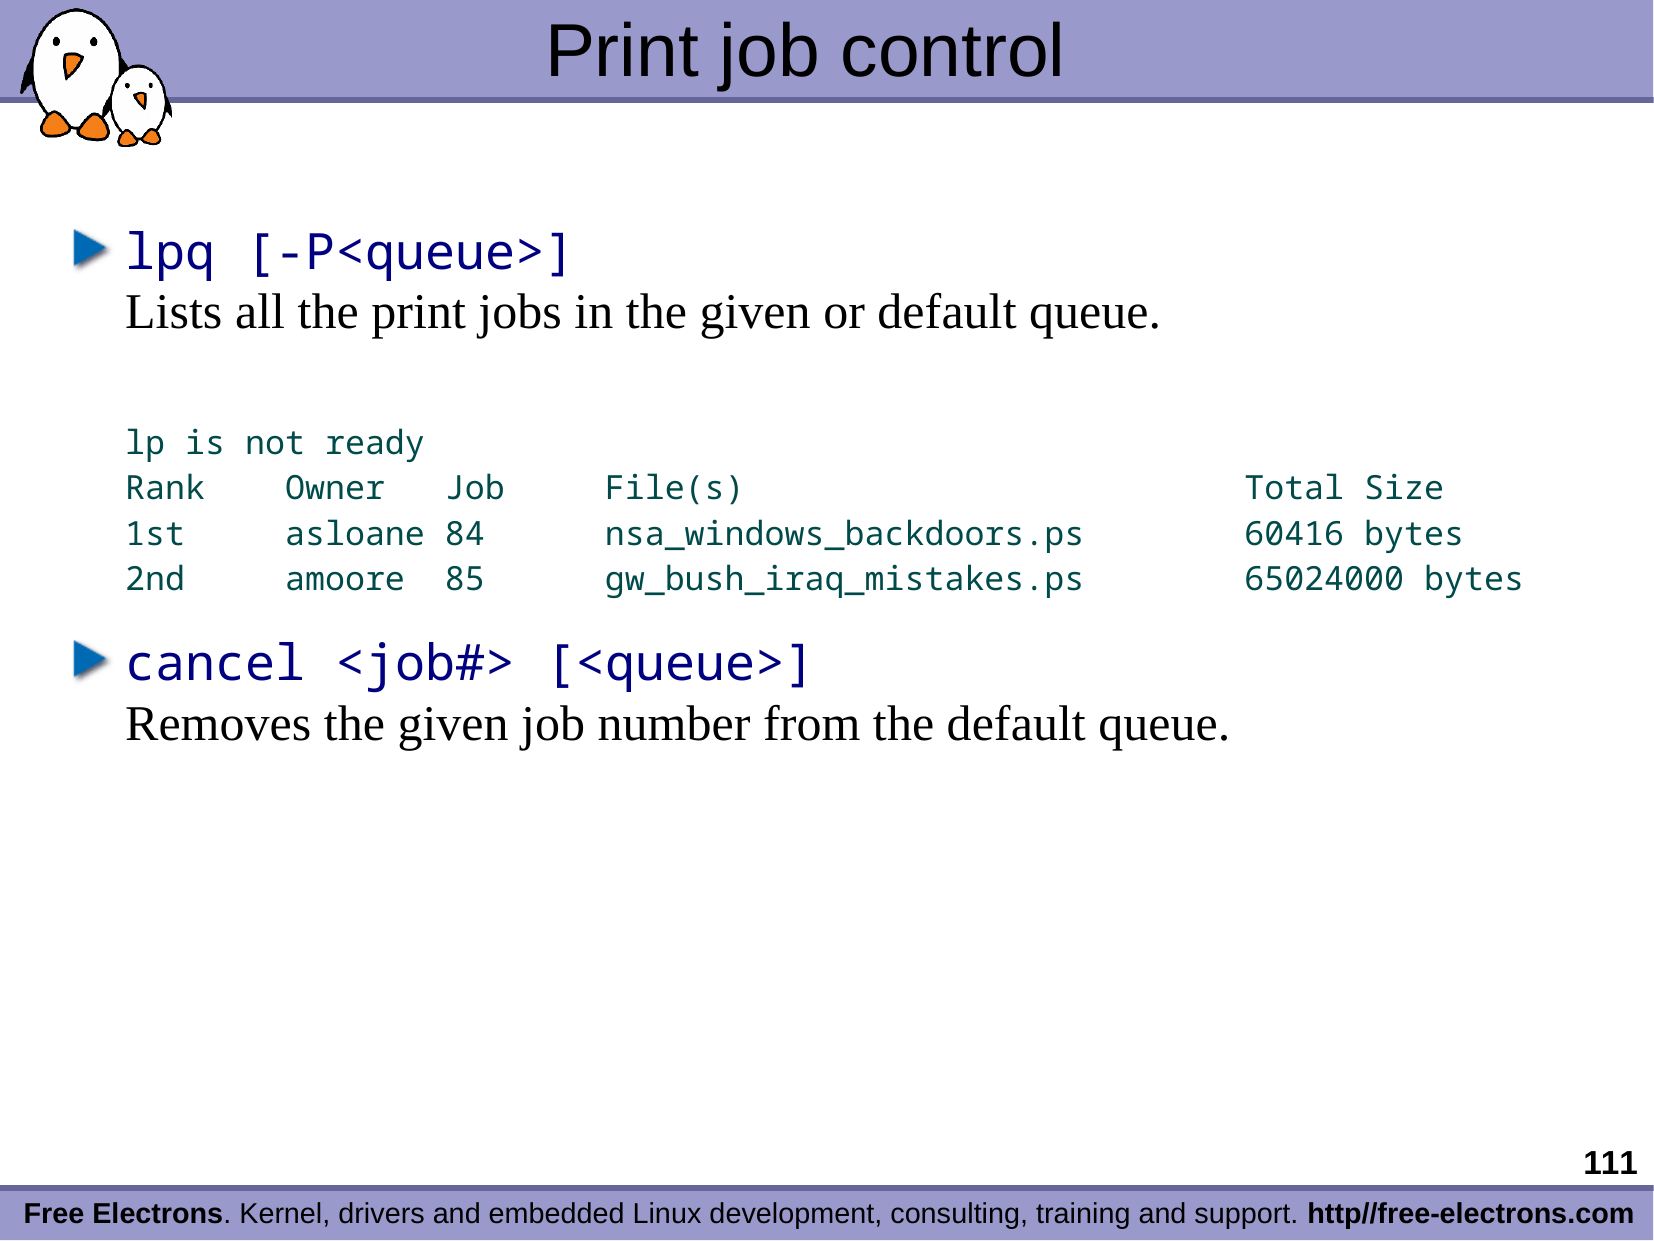

# Print job control
lpq [-P<queue>]
Lists all the print jobs in the given or default queue.
lp is not ready
Rank Owner Job File(s) Total Size
1st asloane 84 nsa_windows_backdoors.ps 60416 bytes
2nd amoore 85 gw_bush_iraq_mistakes.ps 65024000 bytes
cancel <job#> [<queue>]
Removes the given job number from the default queue.